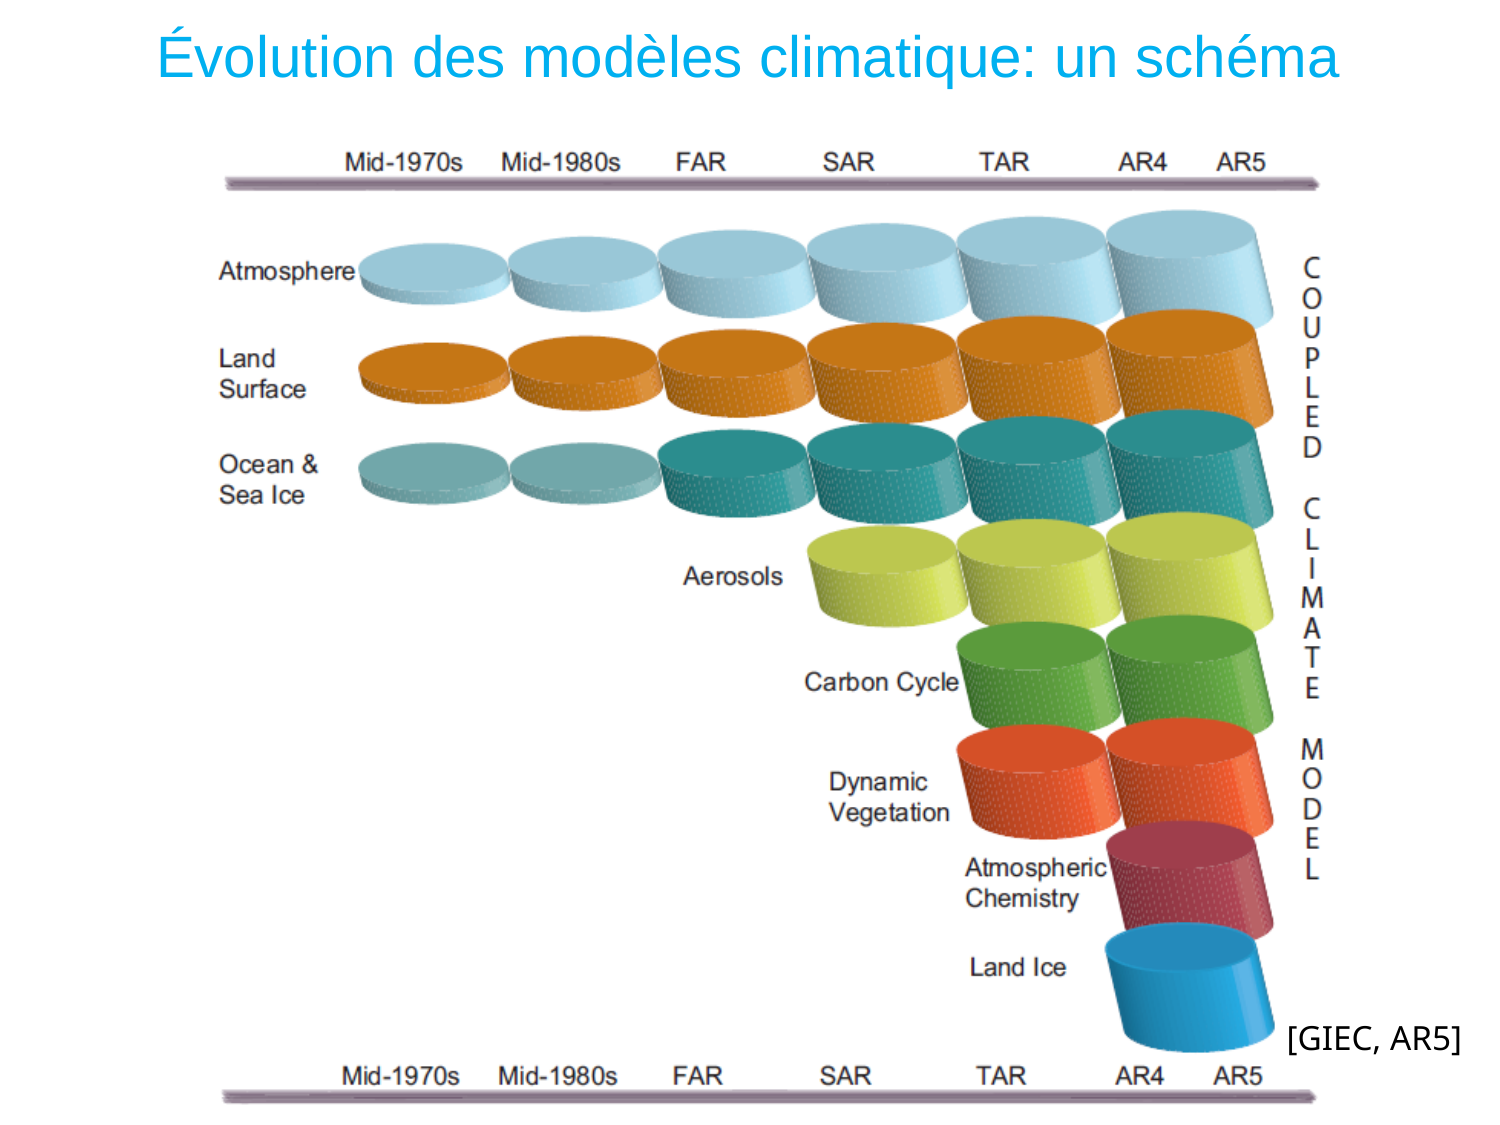

Évolution des modèles climatique: un schéma
[GIEC, AR5]